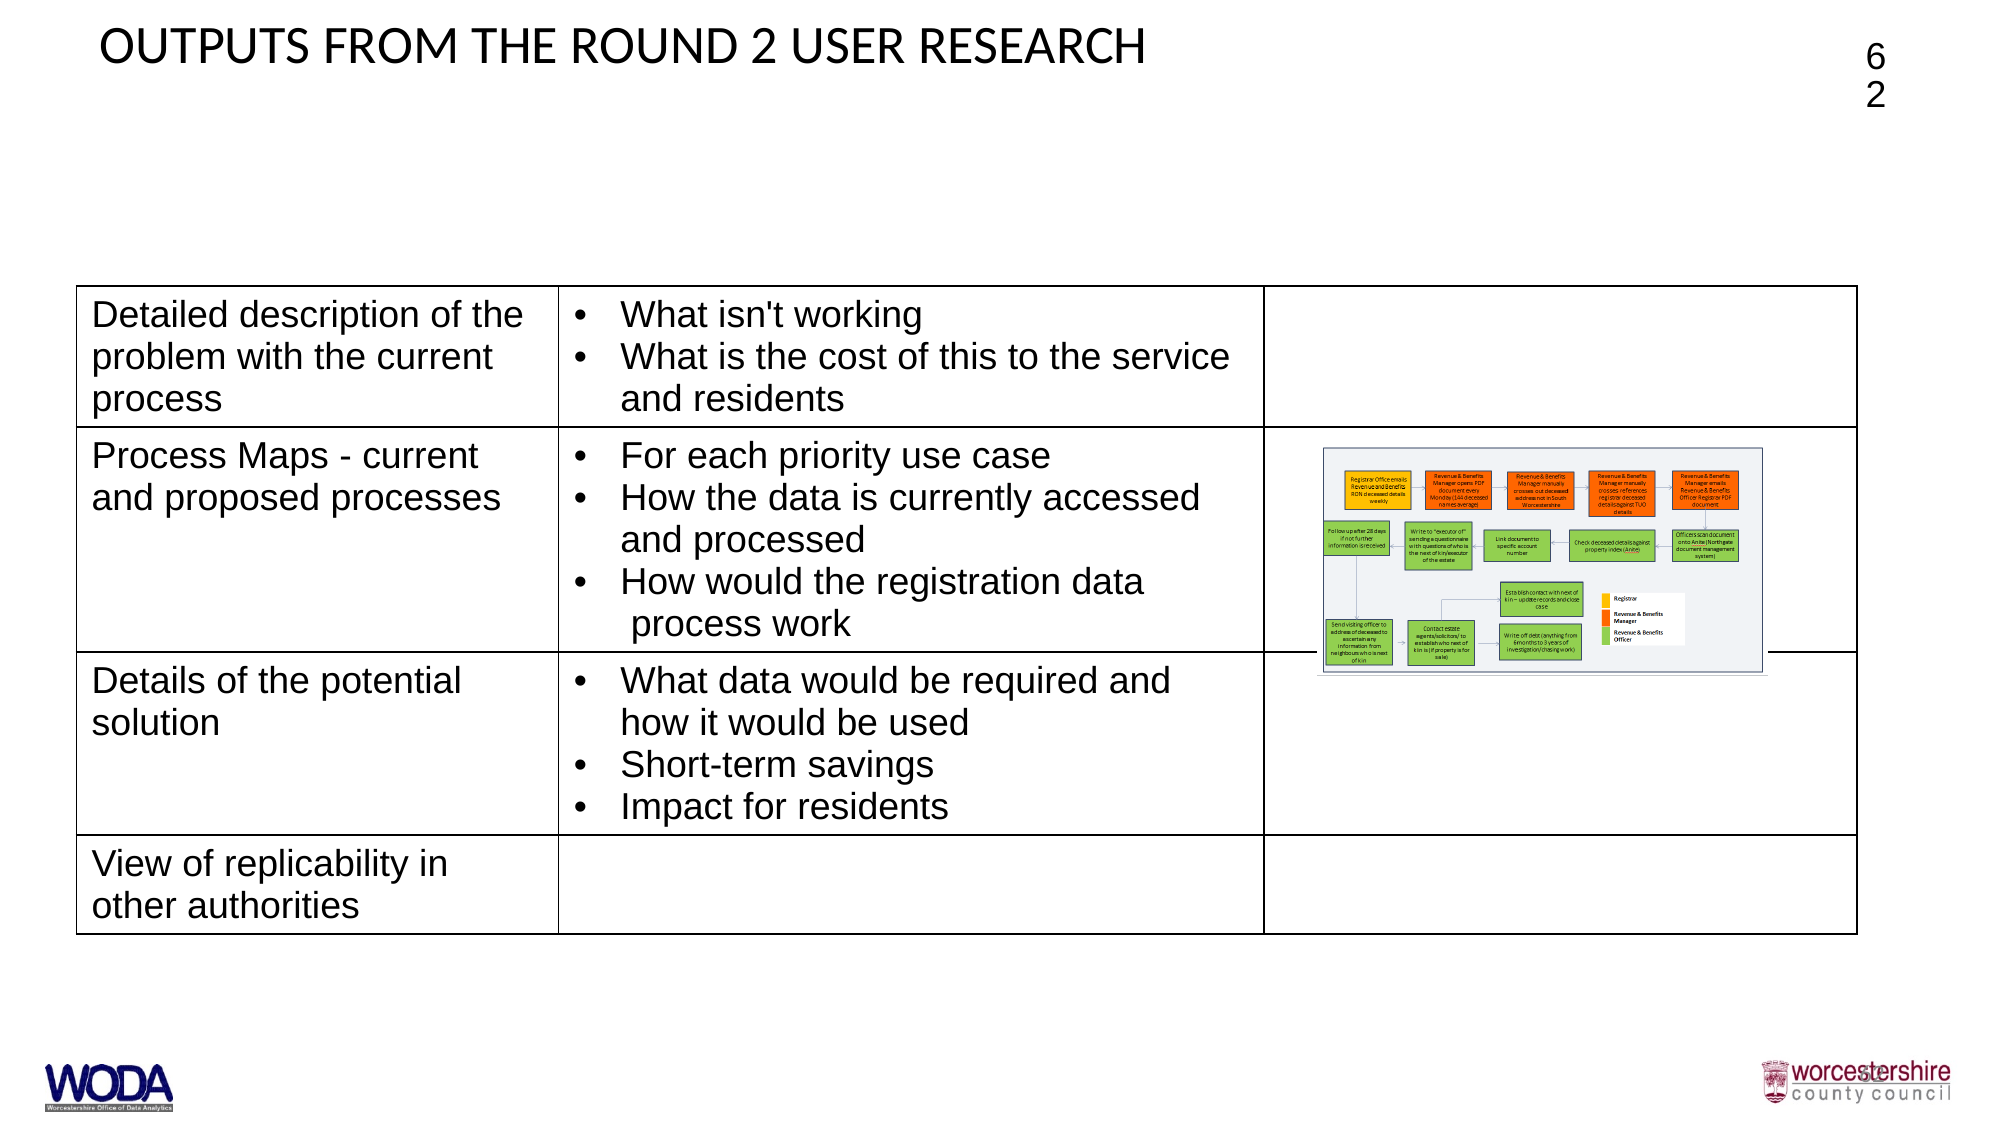

# OUTPUTS FROM THE ROUND 2 USER RESEARCH
| Detailed description of the problem with the current process | What isn't working What is the cost of this to the service and residents | |
| --- | --- | --- |
| Process Maps - current and proposed processes | For each priority use case How the data is currently accessed and processed How would the registration data  process work | |
| Details of the potential solution | What data would be required and how it would be used Short-term savings Impact for residents | |
| View of replicability in other authorities | | |